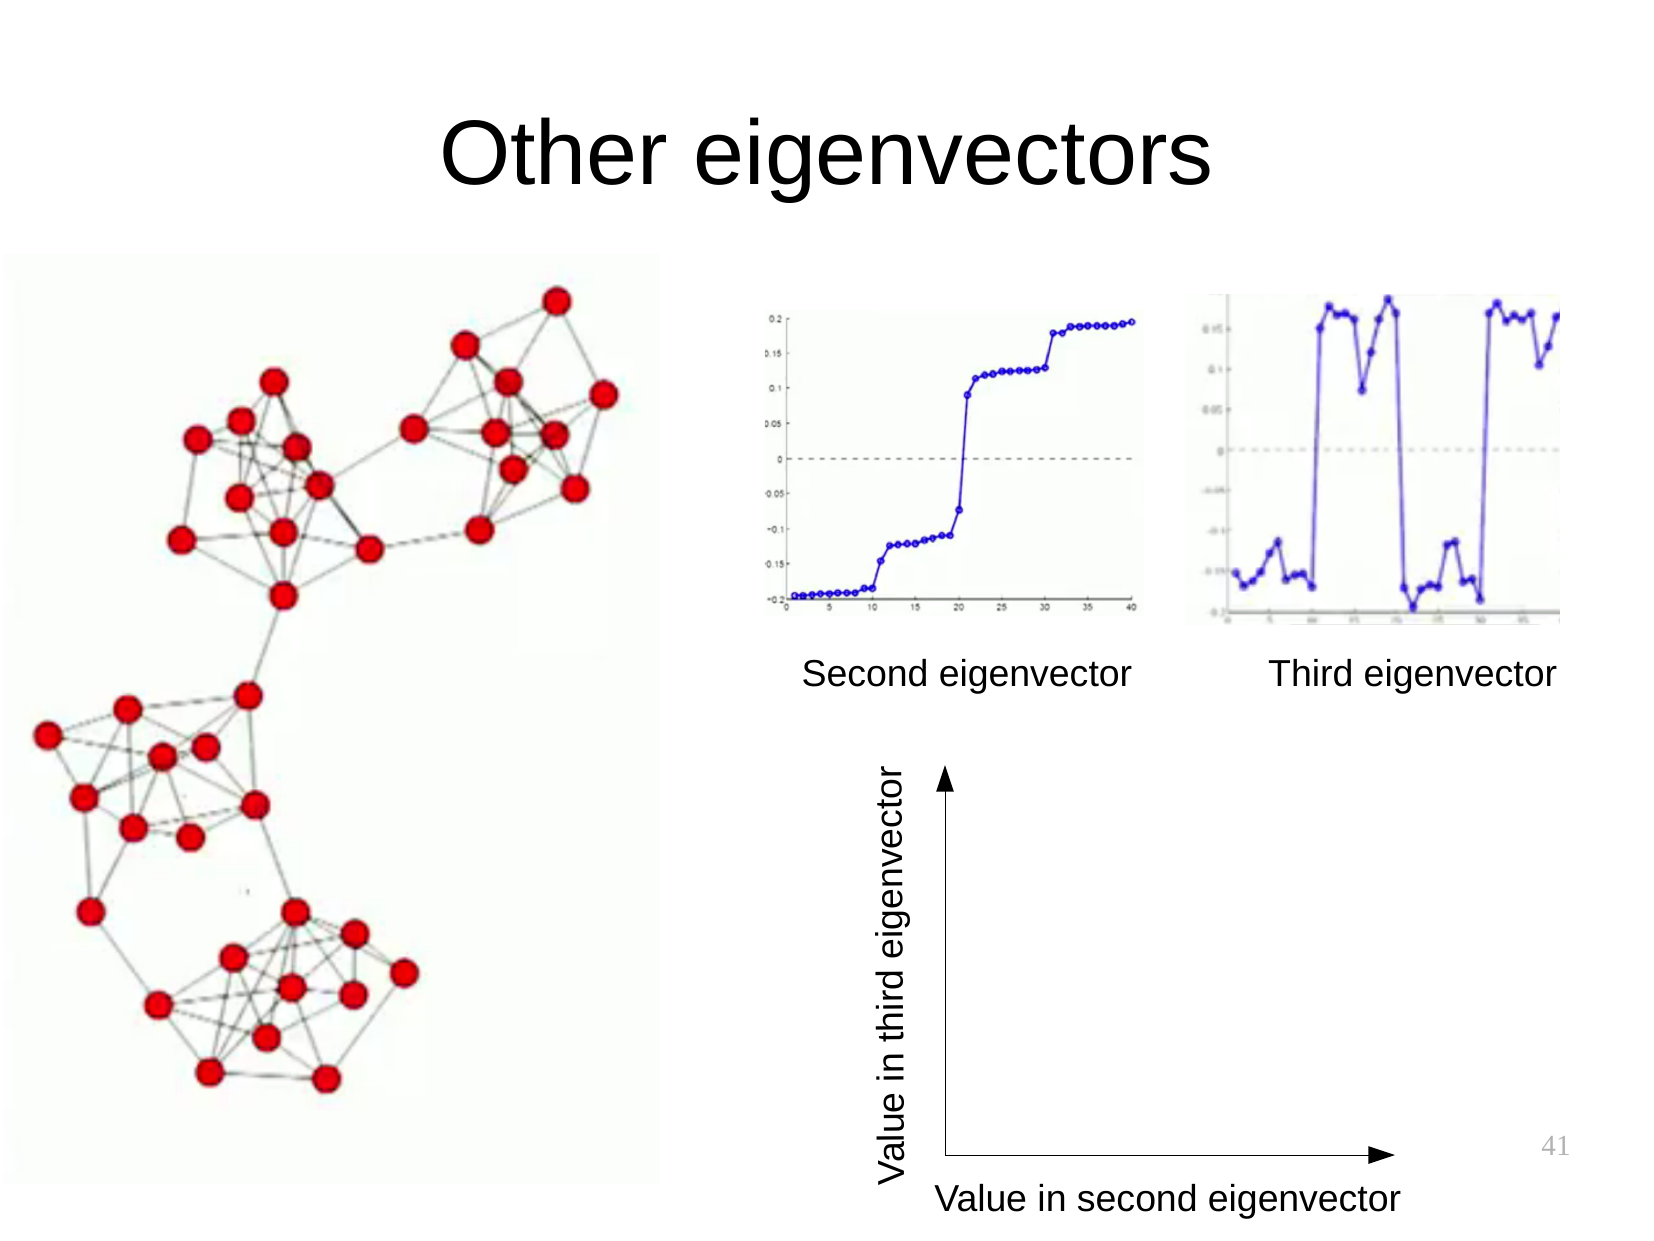

# Other eigenvectors
Second eigenvector
Third eigenvector
Value in third eigenvector
41
Value in second eigenvector